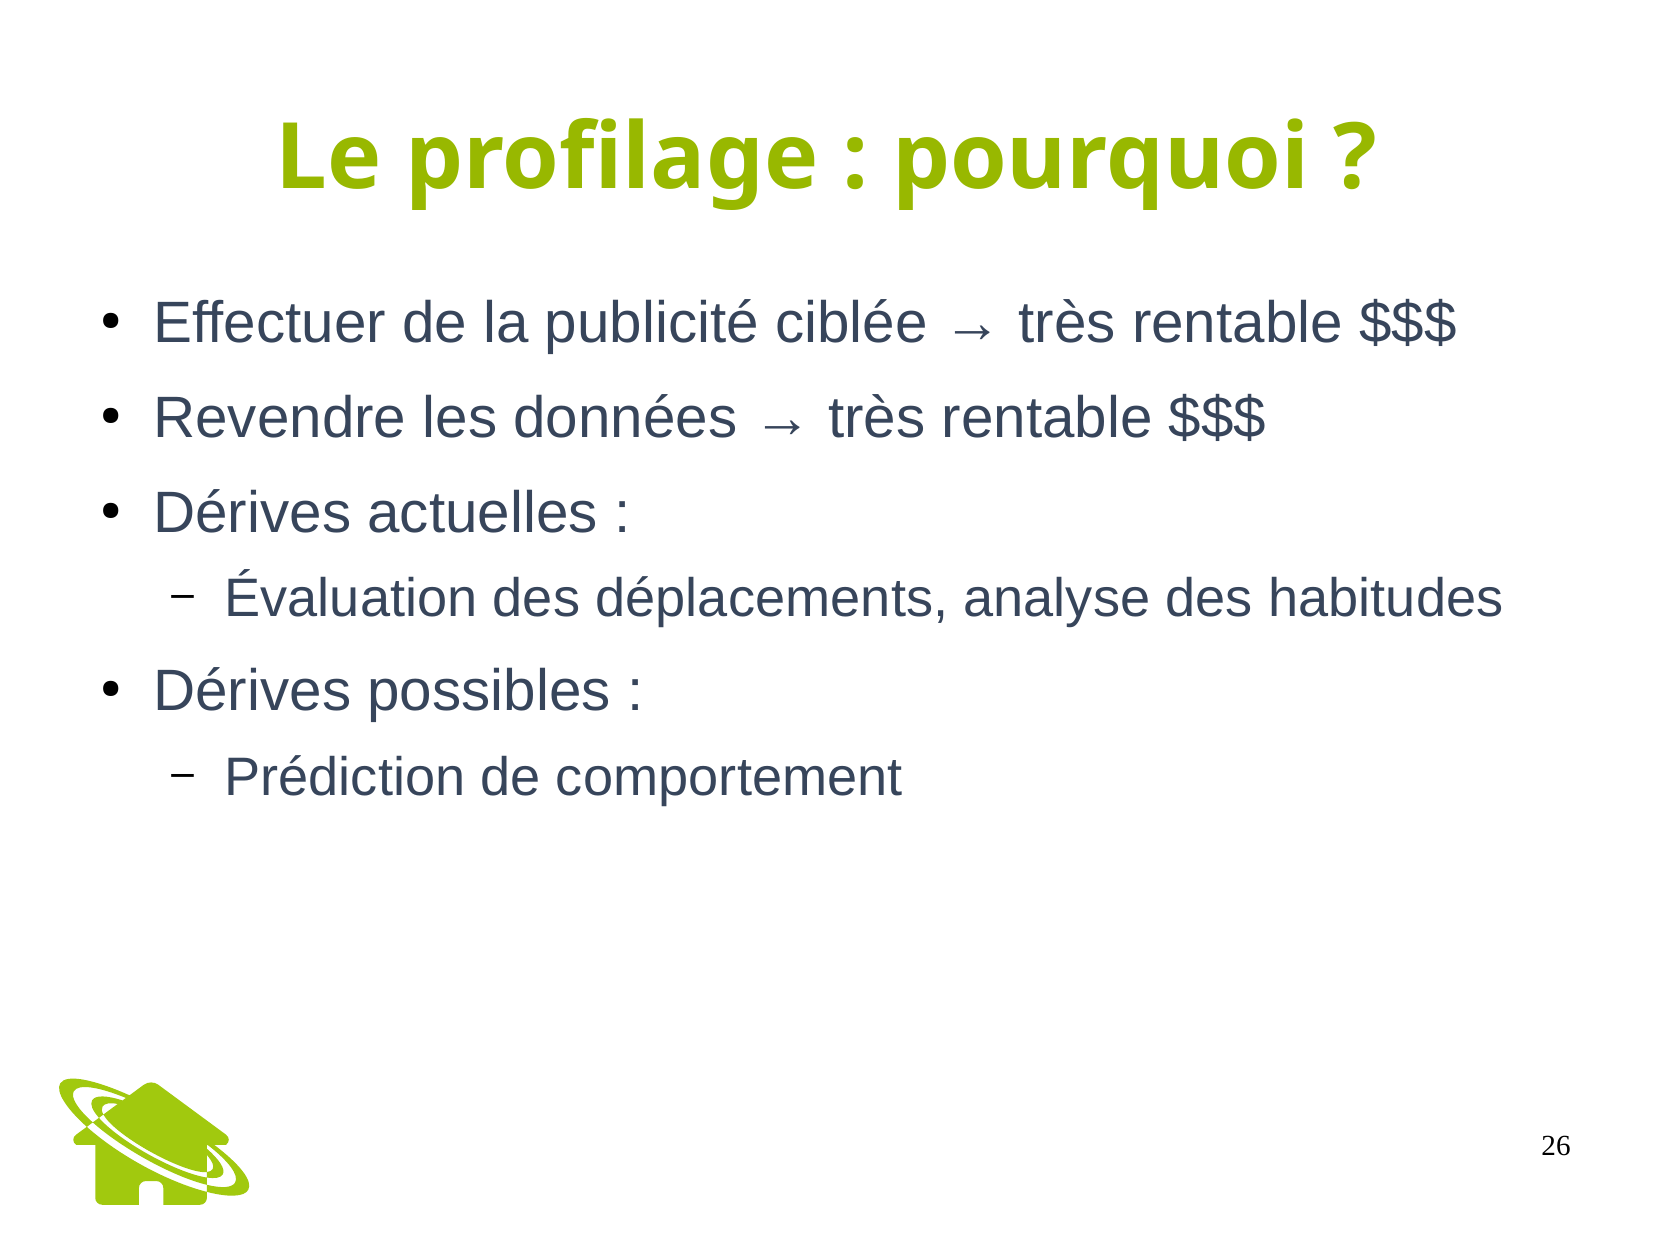

# Le profilage : pourquoi ?
Effectuer de la publicité ciblée → très rentable $$$
Revendre les données → très rentable $$$
Dérives actuelles :
Évaluation des déplacements, analyse des habitudes
Dérives possibles :
Prédiction de comportement
26